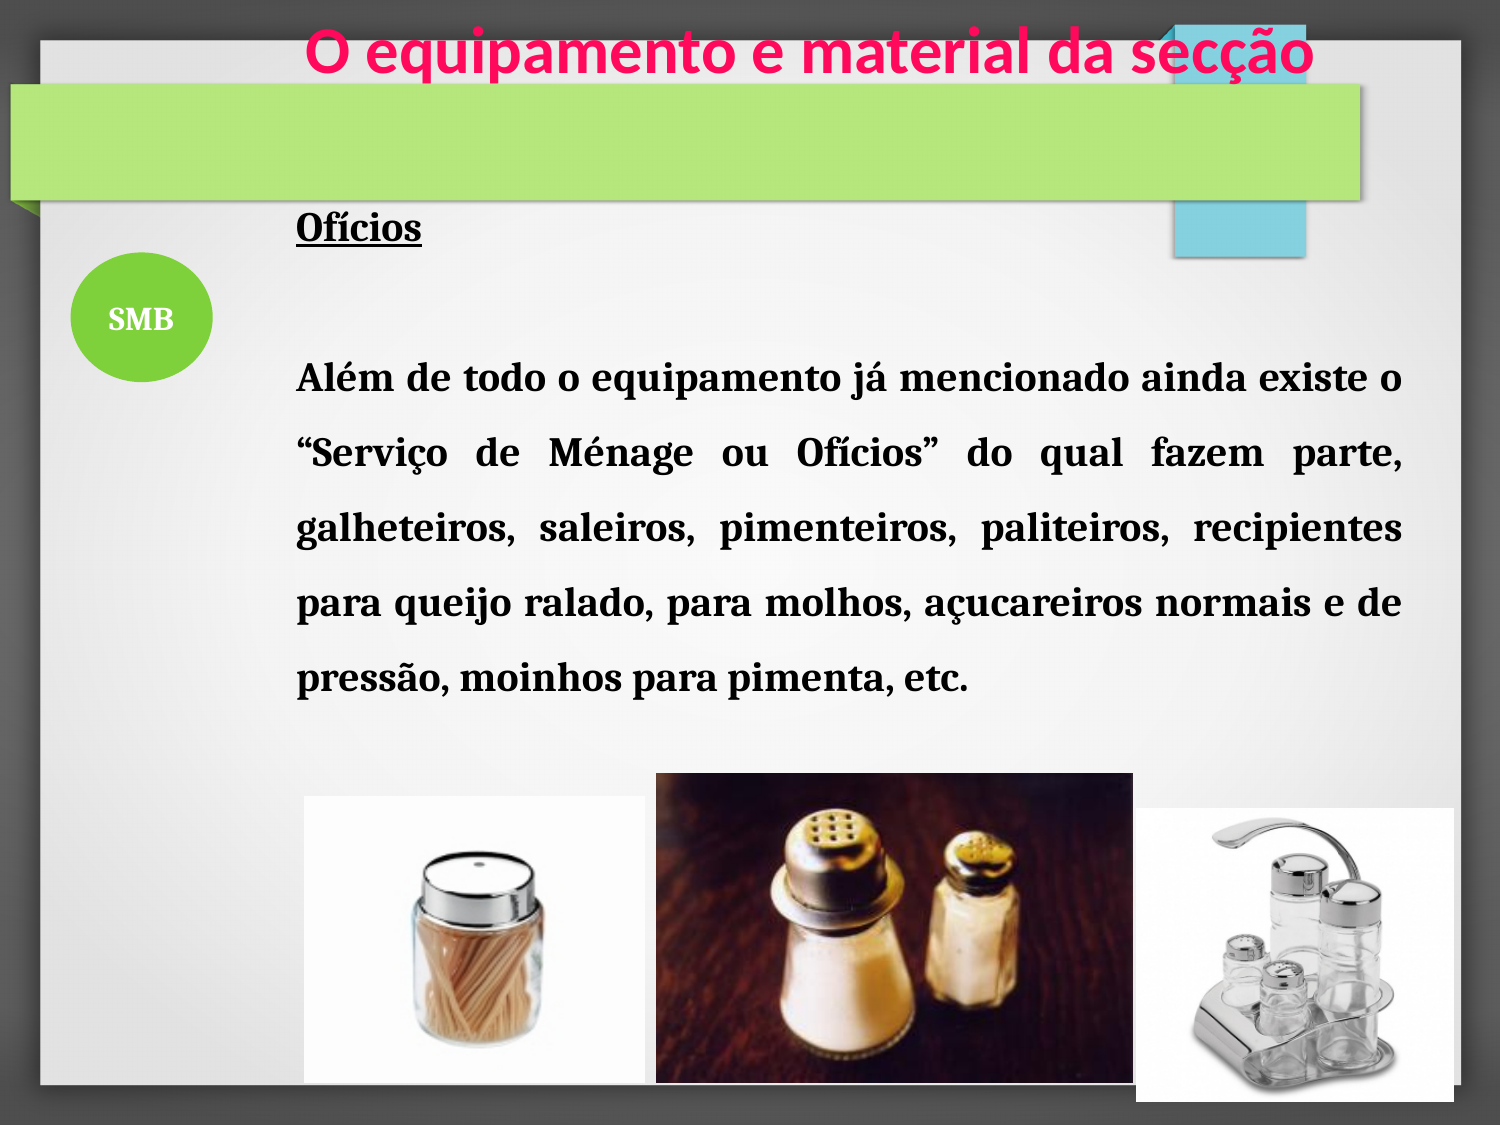

O equipamento e material da secção
Ofícios
Além de todo o equipamento já mencionado ainda existe o “Serviço de Ménage ou Ofícios” do qual fazem parte, galheteiros, saleiros, pimenteiros, paliteiros, recipientes para queijo ralado, para molhos, açucareiros normais e de pressão, moinhos para pimenta, etc.
SMB